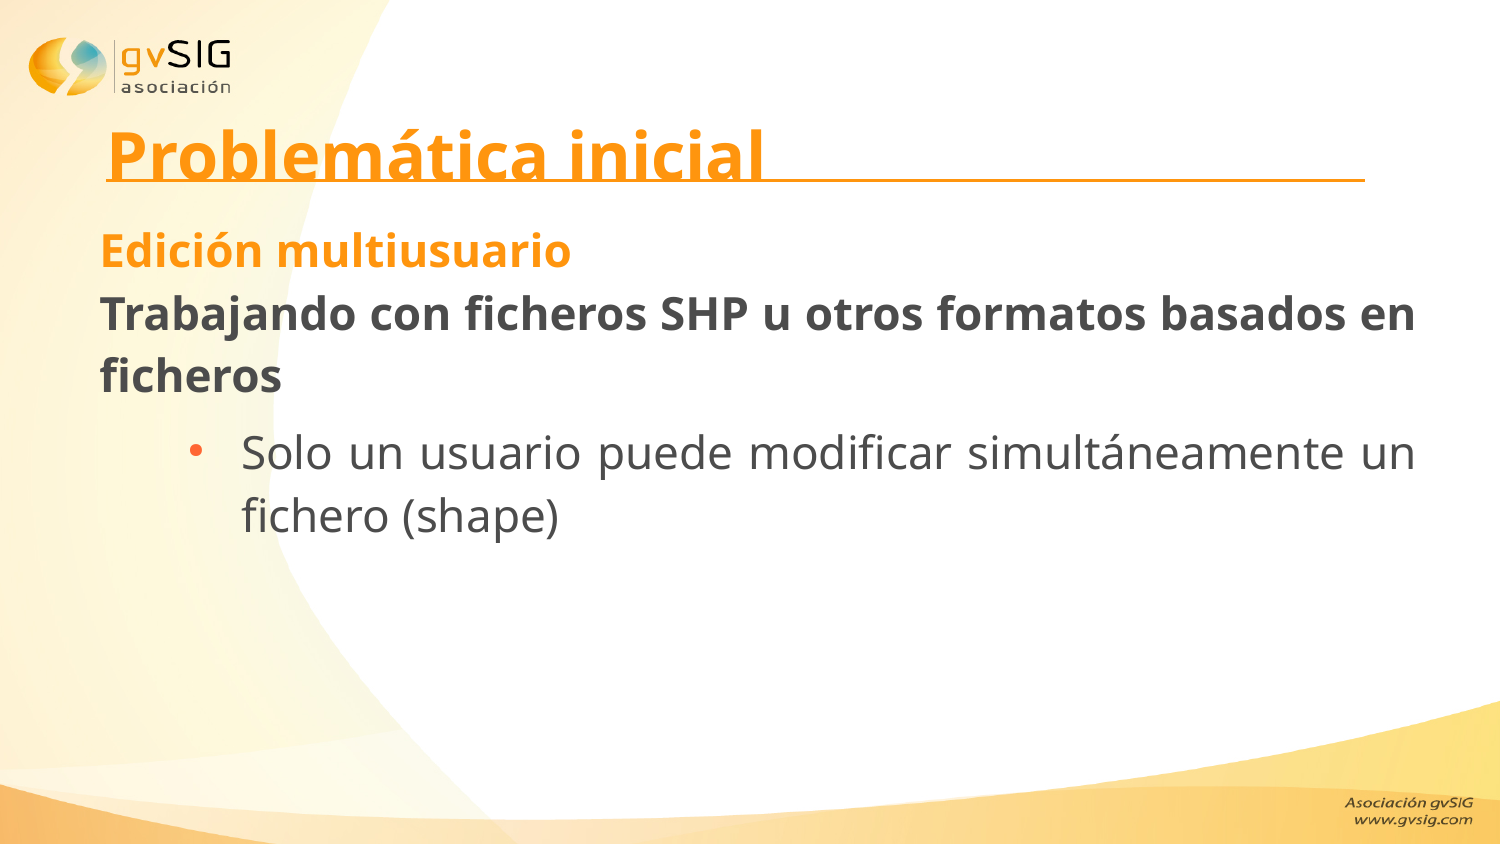

# Problemática inicial
Edición multiusuario
Trabajando con ficheros SHP u otros formatos basados en ficheros
Solo un usuario puede modificar simultáneamente un fichero (shape)